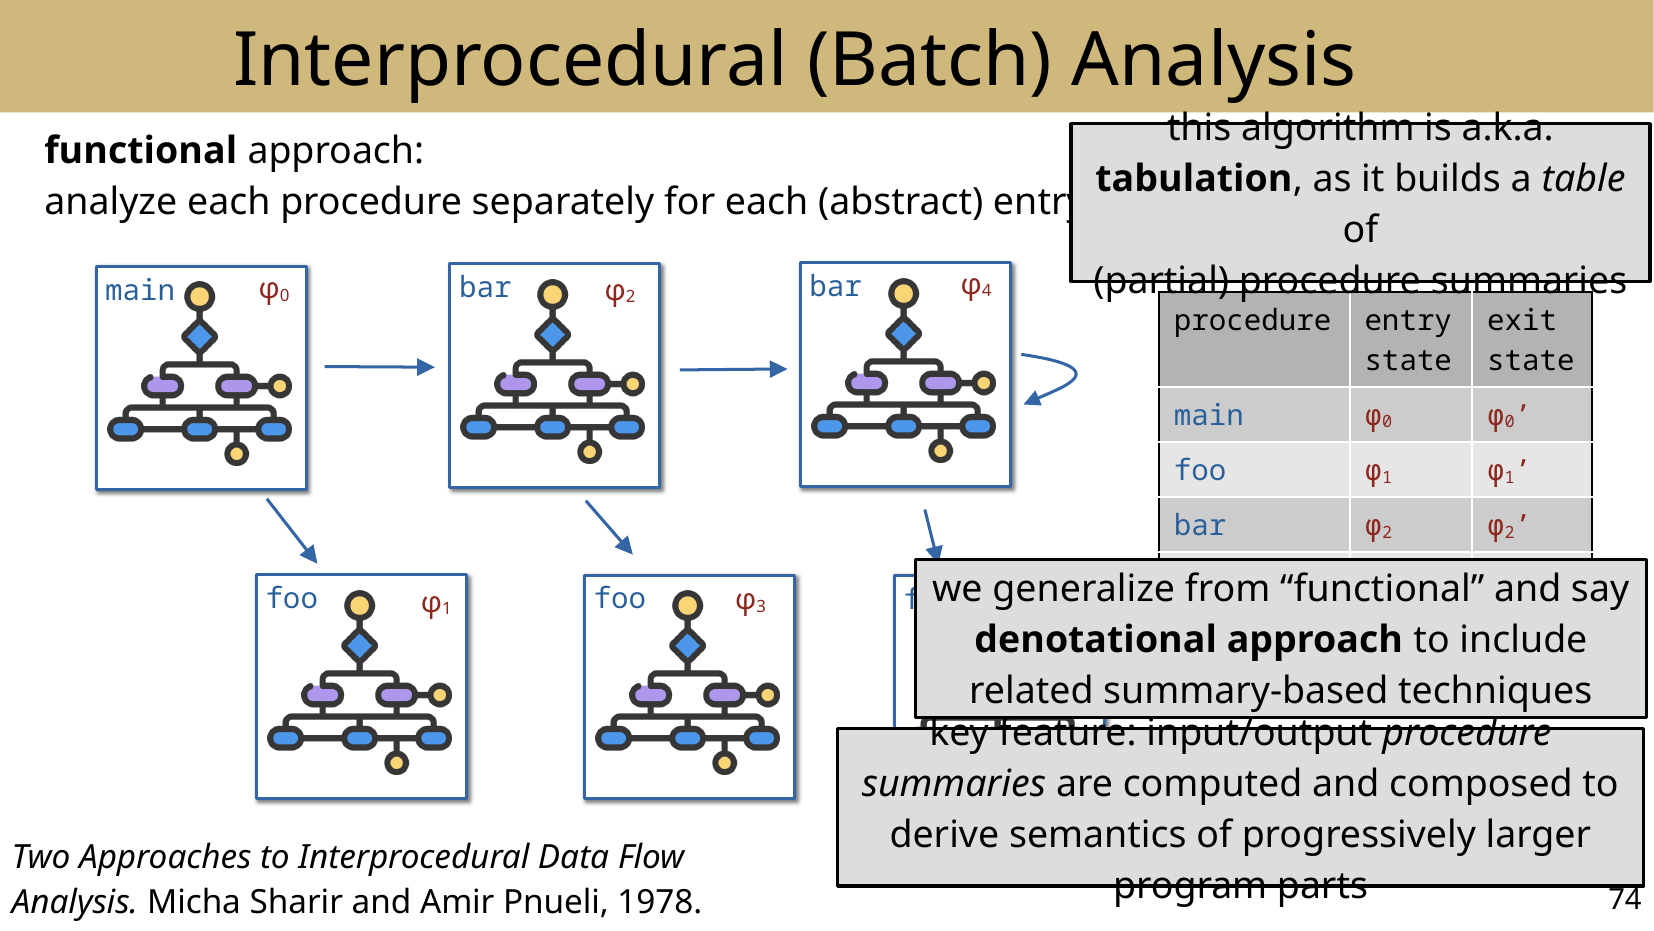

# Interprocedural (Batch) Analysis
functional approach:
analyze each procedure separately for each (abstract) entry state
this algorithm is a.k.a. tabulation, as it builds a table of
(partial) procedure summaries
bar
φ4
bar
φ2
φ0
main
| procedure | entry state | exit state |
| --- | --- | --- |
| main | φ0 | φ0’ |
| foo | φ1 | φ1’ |
| bar | φ2 | φ2’ |
| foo | φ3 | φ3’ |
| bar | φ4 | φ4’ |
| foo | φ5 | φ5’ |
we generalize from “functional” and say denotational approach to include related summary-based techniques
foo
φ1
foo
φ3
foo
φ5
key feature: input/output procedure summaries are computed and composed to derive semantics of progressively larger program parts
Two Approaches to Interprocedural Data Flow
Analysis. Micha Sharir and Amir Pnueli, 1978.